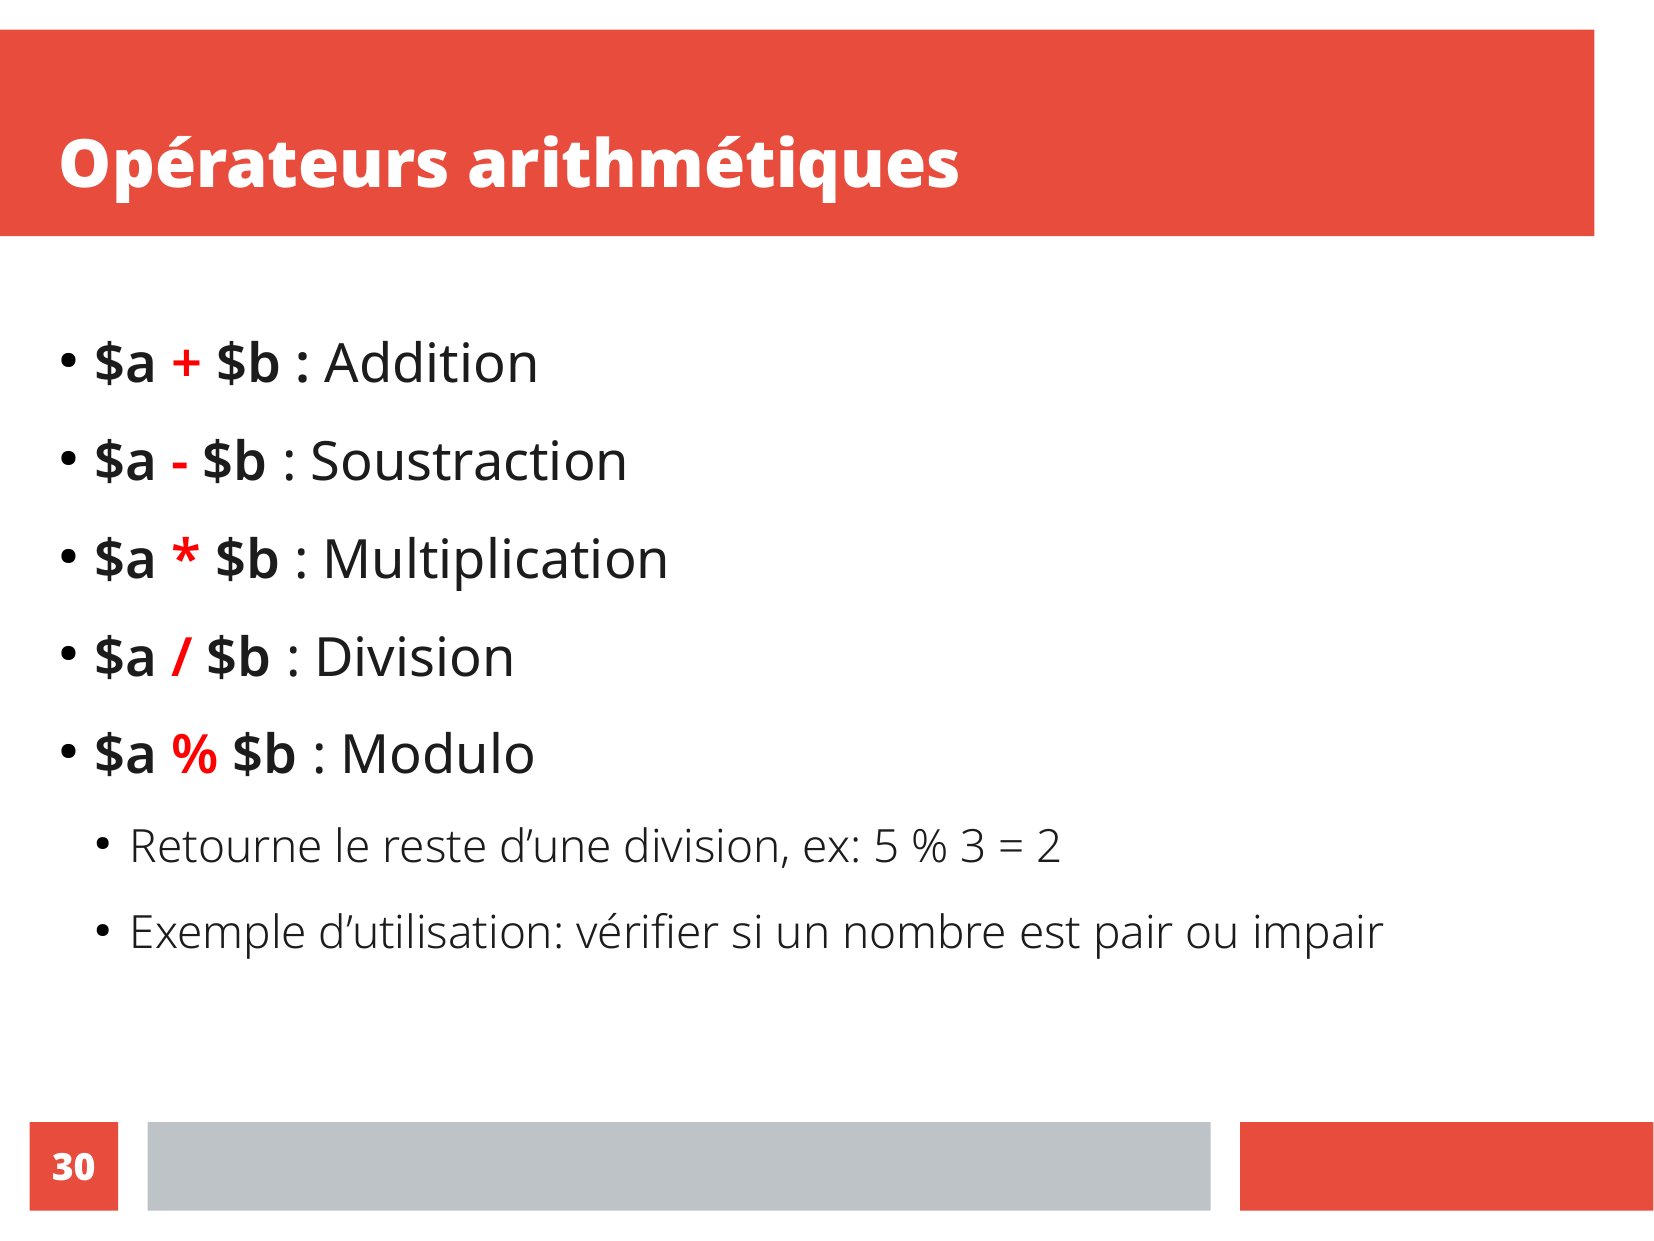

# Opérateurs arithmétiques
$a + $b : Addition
$a - $b : Soustraction
$a * $b : Multiplication
$a / $b : Division
$a % $b : Modulo
Retourne le reste d’une division, ex: 5 % 3 = 2
Exemple d’utilisation: vérifier si un nombre est pair ou impair
30